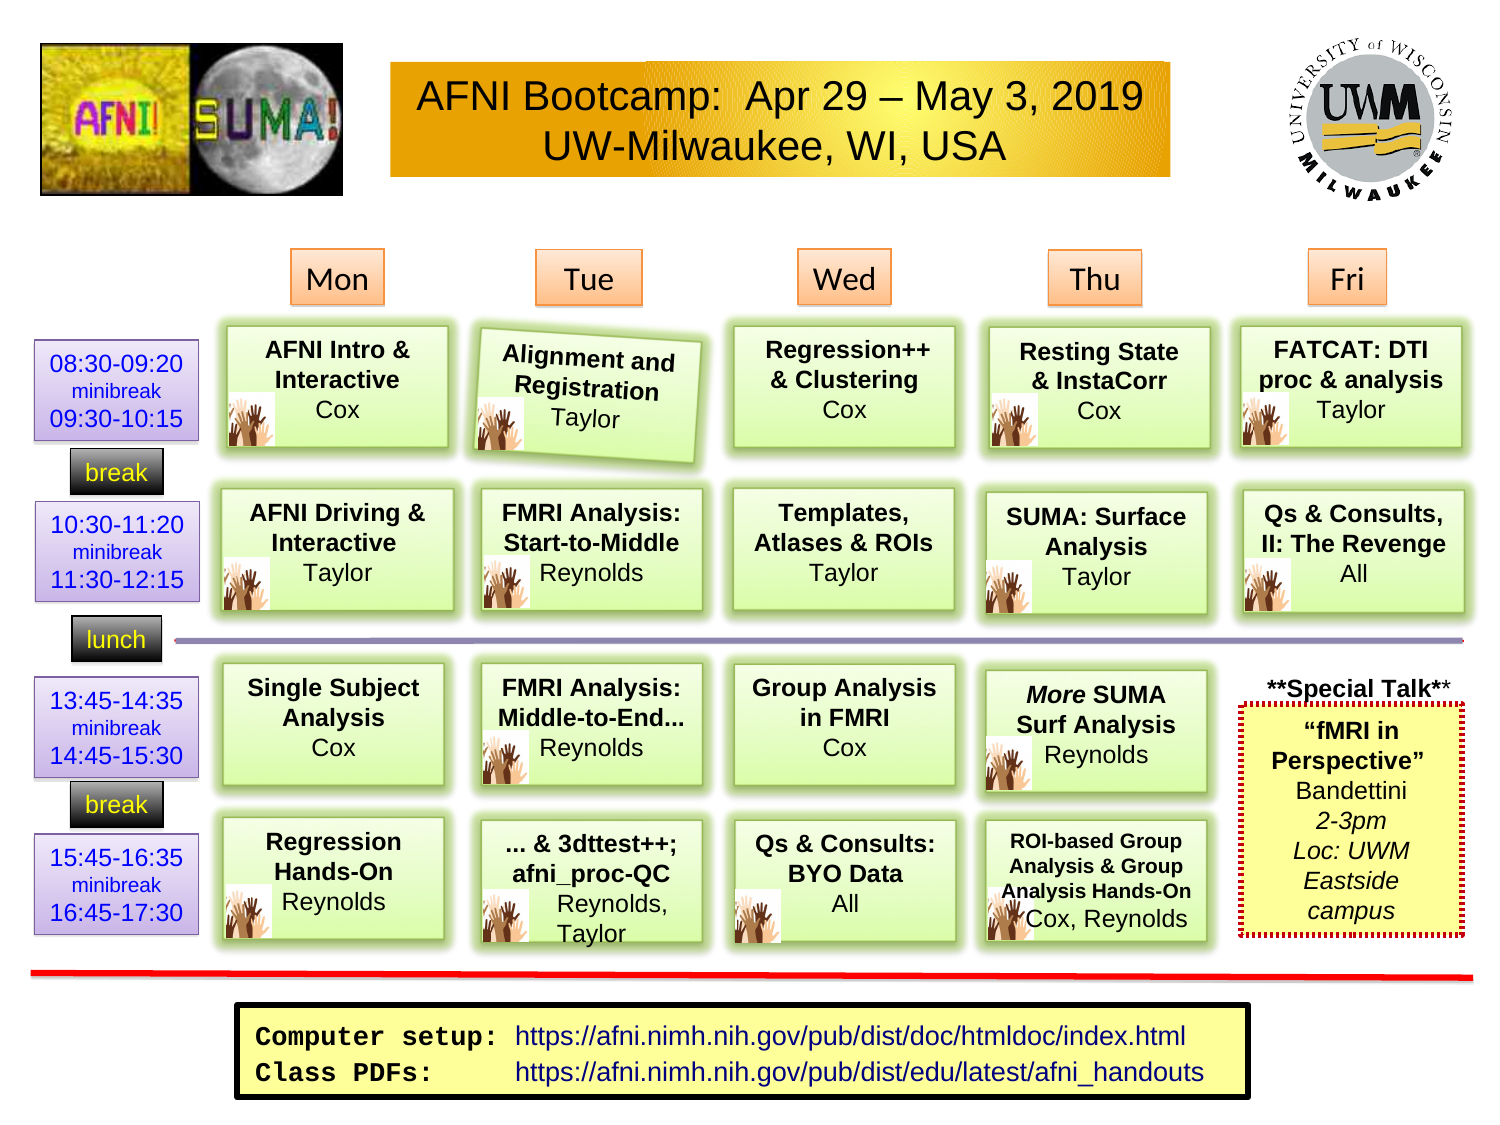

AFNI Bootcamp: Apr 29 – May 3, 2019
UW-Milwaukee, WI, USA
Mon
Wed
Fri
Tue
Thu
Alignment and
Registration
Taylor
 Regression++
& Clustering
Cox
FATCAT: DTI proc & analysis
Taylor
AFNI Intro & Interactive
Cox
Resting State
& InstaCorr
Cox
08:30-09:20
minibreak
09:30-10:15
break
AFNI Driving &
Interactive
Taylor
FMRI Analysis: Start-to-Middle
Reynolds
Templates, Atlases & ROIs
Taylor
Qs & Consults, II: The Revenge
All
SUMA: Surface Analysis
Taylor
10:30-11:20
minibreak
11:30-12:15
lunch
Single Subject Analysis
Cox
FMRI Analysis: Middle-to-End...
Reynolds
Group Analysis
in FMRI
Cox
More SUMA Surf Analysis
Reynolds
**Special Talk**
13:45-14:35
minibreak
14:45-15:30
“fMRI in Perspective”
Bandettini
2-3pm
Loc: UWM Eastside campus
break
Regression Hands-On
Reynolds
... & 3dttest++;
afni_proc-QC
 Reynolds, Taylor
Qs & Consults: BYO Data
All
ROI-based Group Analysis & Group Analysis Hands-On
 Cox, Reynolds
15:45-16:35
minibreak
16:45-17:30
Computer setup: https://afni.nimh.nih.gov/pub/dist/doc/htmldoc/index.html
Class PDFs: https://afni.nimh.nih.gov/pub/dist/edu/latest/afni_handouts